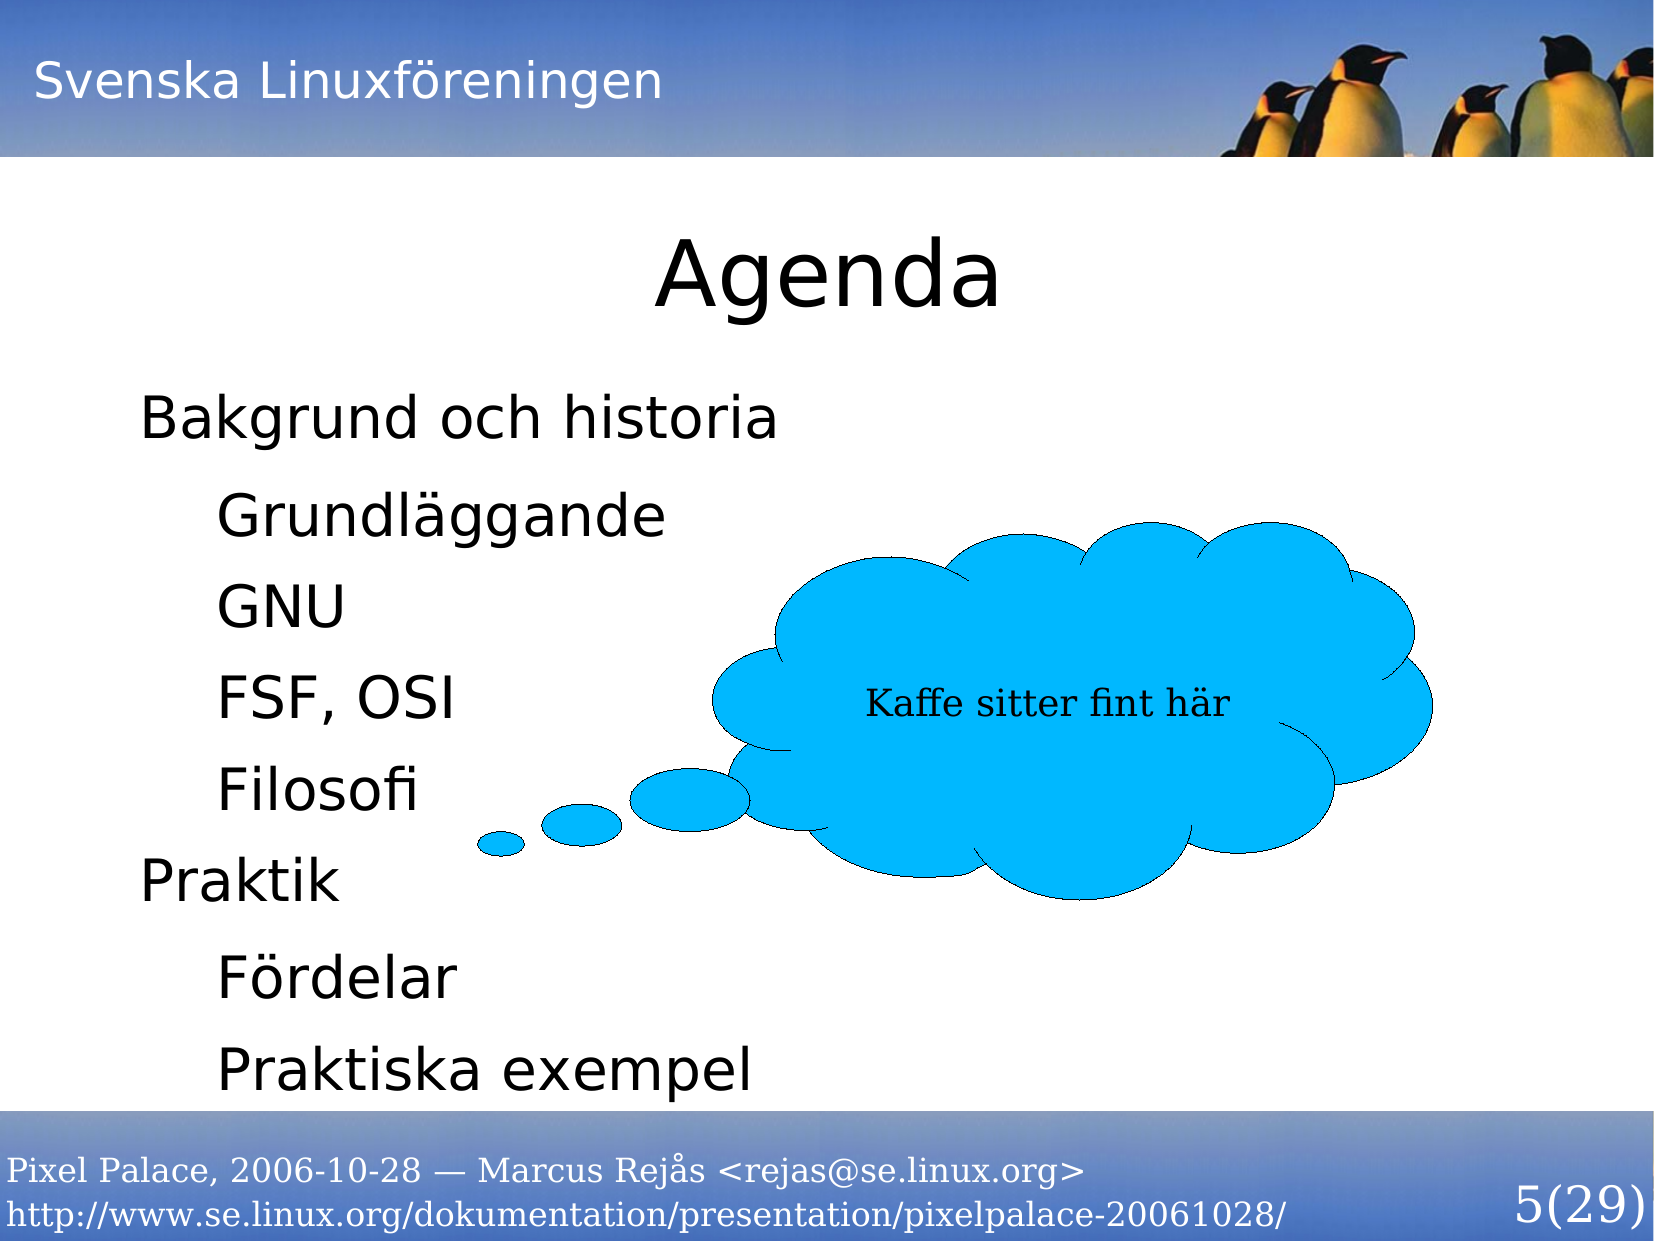

# Agenda
Bakgrund och historia
Grundläggande
GNU
FSF, OSI
Filosofi
Praktik
Fördelar
Praktiska exempel
Kaffe sitter fint här